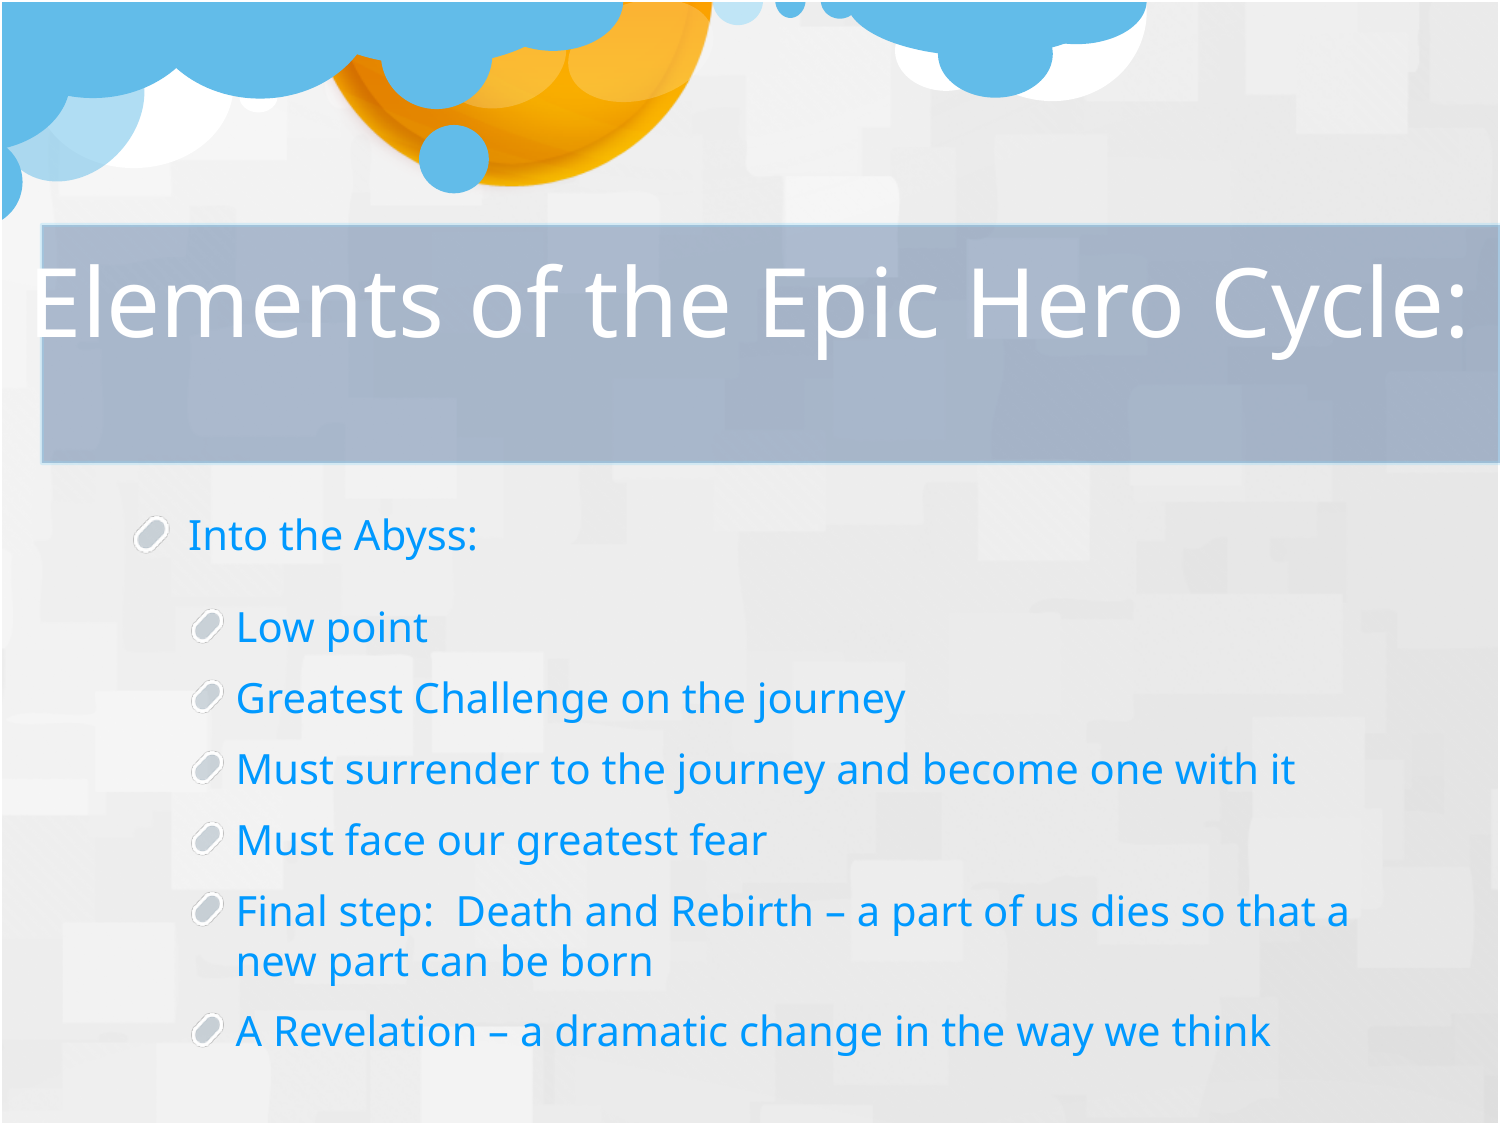

# Elements of the Epic Hero Cycle:
Into the Abyss:
Low point
Greatest Challenge on the journey
Must surrender to the journey and become one with it
Must face our greatest fear
Final step: Death and Rebirth – a part of us dies so that a new part can be born
A Revelation – a dramatic change in the way we think